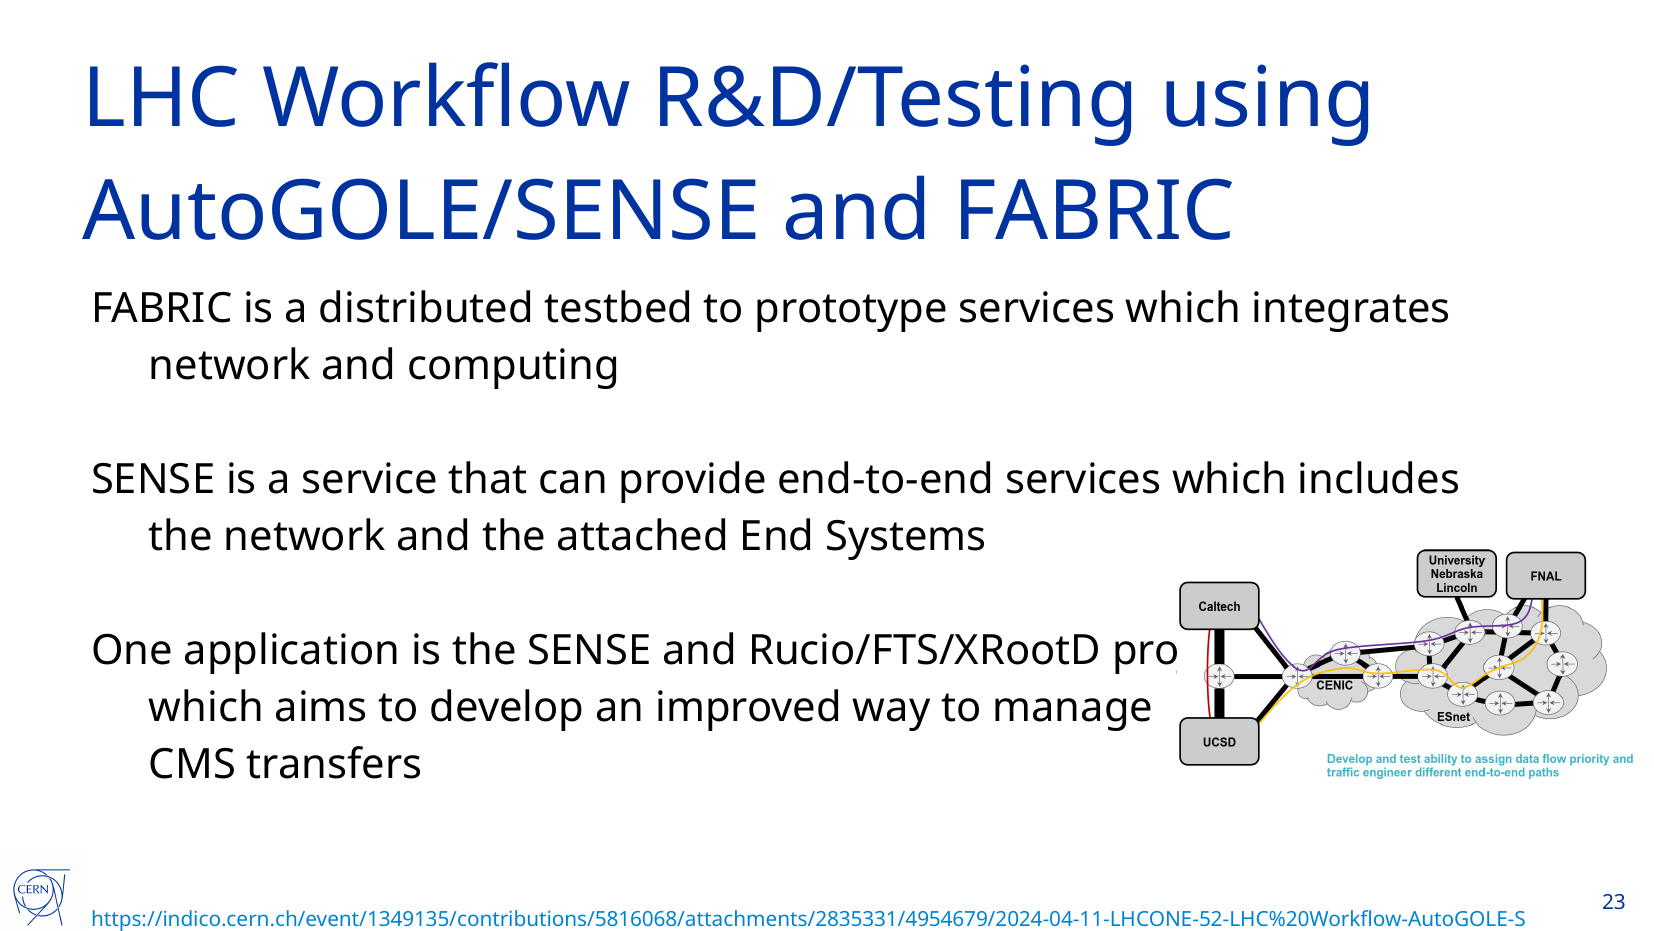

# LHC Workflow R&D/Testing using AutoGOLE/SENSE and FABRIC
FABRIC is a distributed testbed to prototype services which integrates network and computing
SENSE is a service that can provide end-to-end services which includes the network and the attached End Systems
One application is the SENSE and Rucio/FTS/XRootD project,
which aims to develop an improved way to manage
CMS transfers
https://indico.cern.ch/event/1349135/contributions/5816068/attachments/2835331/4954679/2024-04-11-LHCONE-52-LHC%20Workflow-AutoGOLE-SENSE-FABRIC.pdf
23